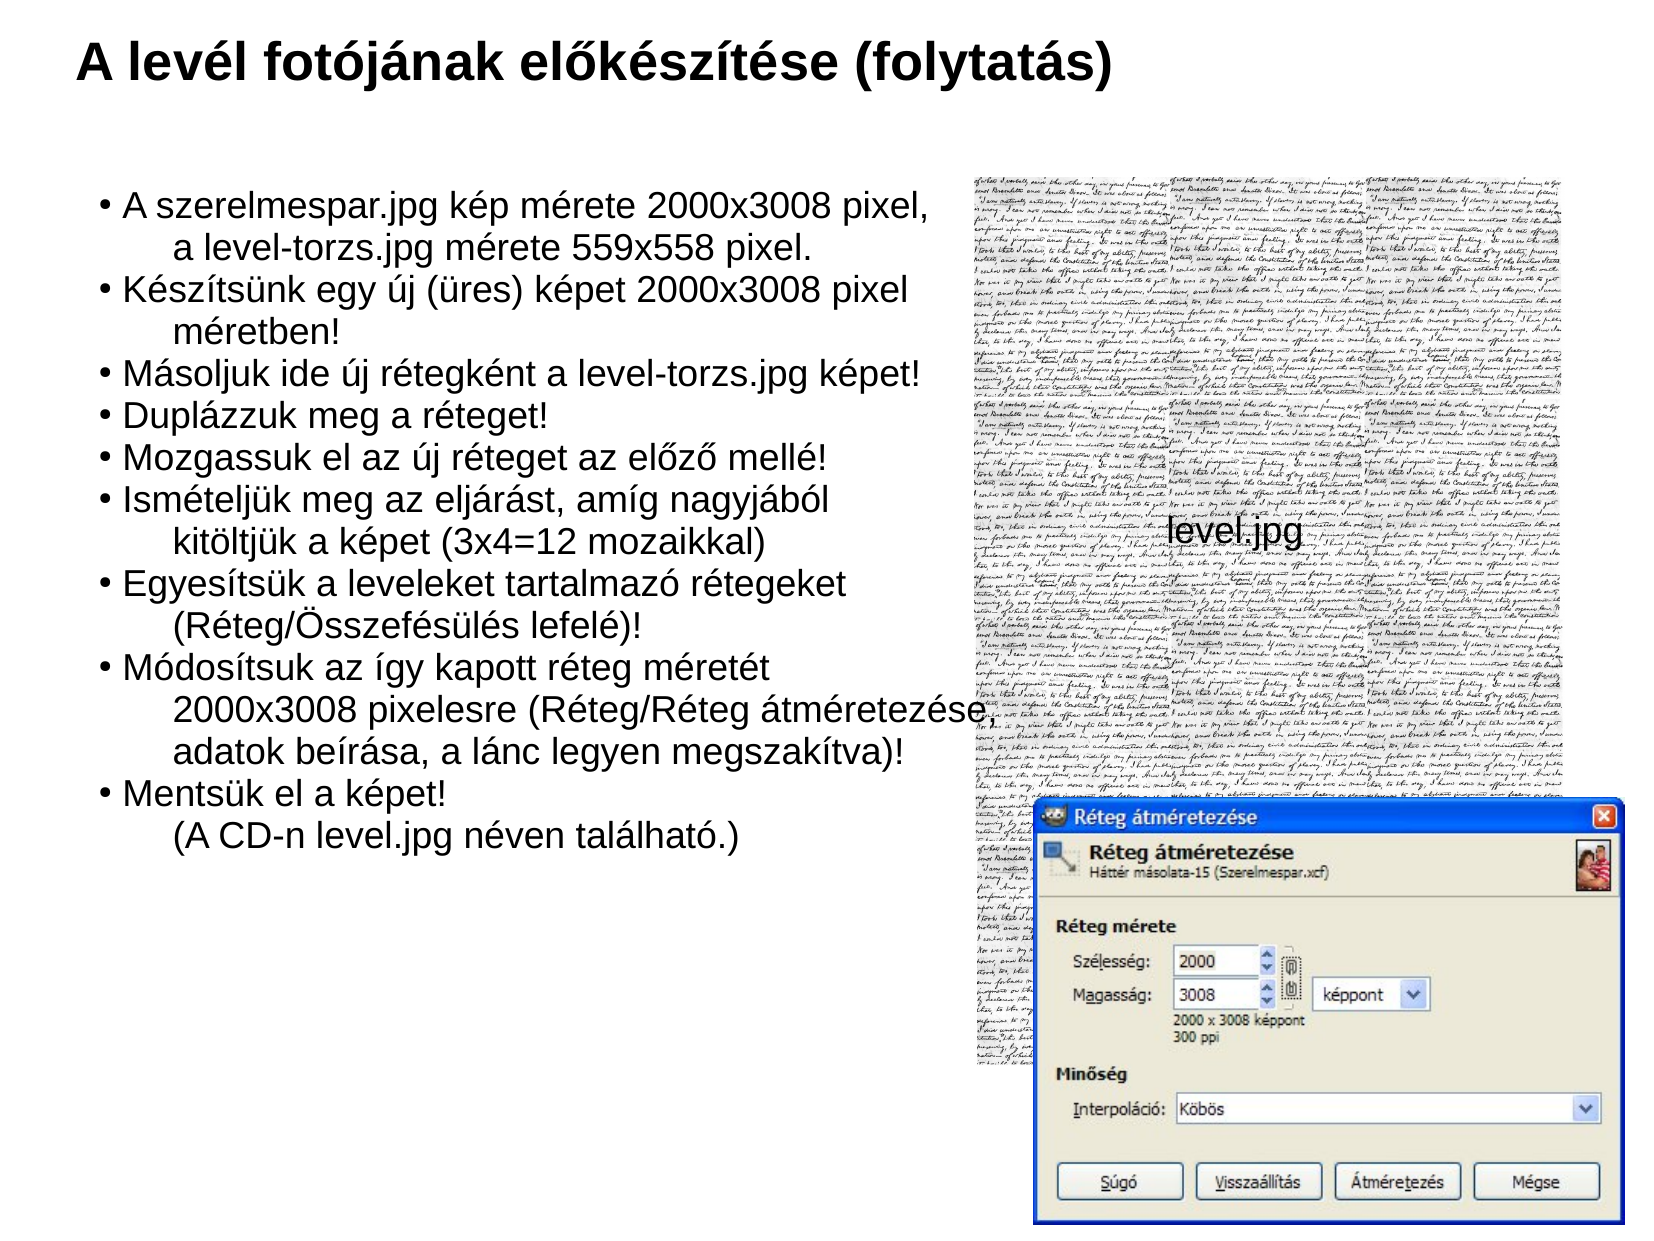

A levél fotójának előkészítése (folytatás)
 A szerelmespar.jpg kép mérete 2000x3008 pixel,
	a level-torzs.jpg mérete 559x558 pixel.
 Készítsünk egy új (üres) képet 2000x3008 pixel
	méretben!
 Másoljuk ide új rétegként a level-torzs.jpg képet!
 Duplázzuk meg a réteget!
 Mozgassuk el az új réteget az előző mellé!
 Ismételjük meg az eljárást, amíg nagyjából
	kitöltjük a képet (3x4=12 mozaikkal)
 Egyesítsük a leveleket tartalmazó rétegeket
	(Réteg/Összefésülés lefelé)!
 Módosítsuk az így kapott réteg méretét
	2000x3008 pixelesre (Réteg/Réteg átméretezése,
	adatok beírása, a lánc legyen megszakítva)!
 Mentsük el a képet!
	(A CD-n level.jpg néven található.)
level.jpg